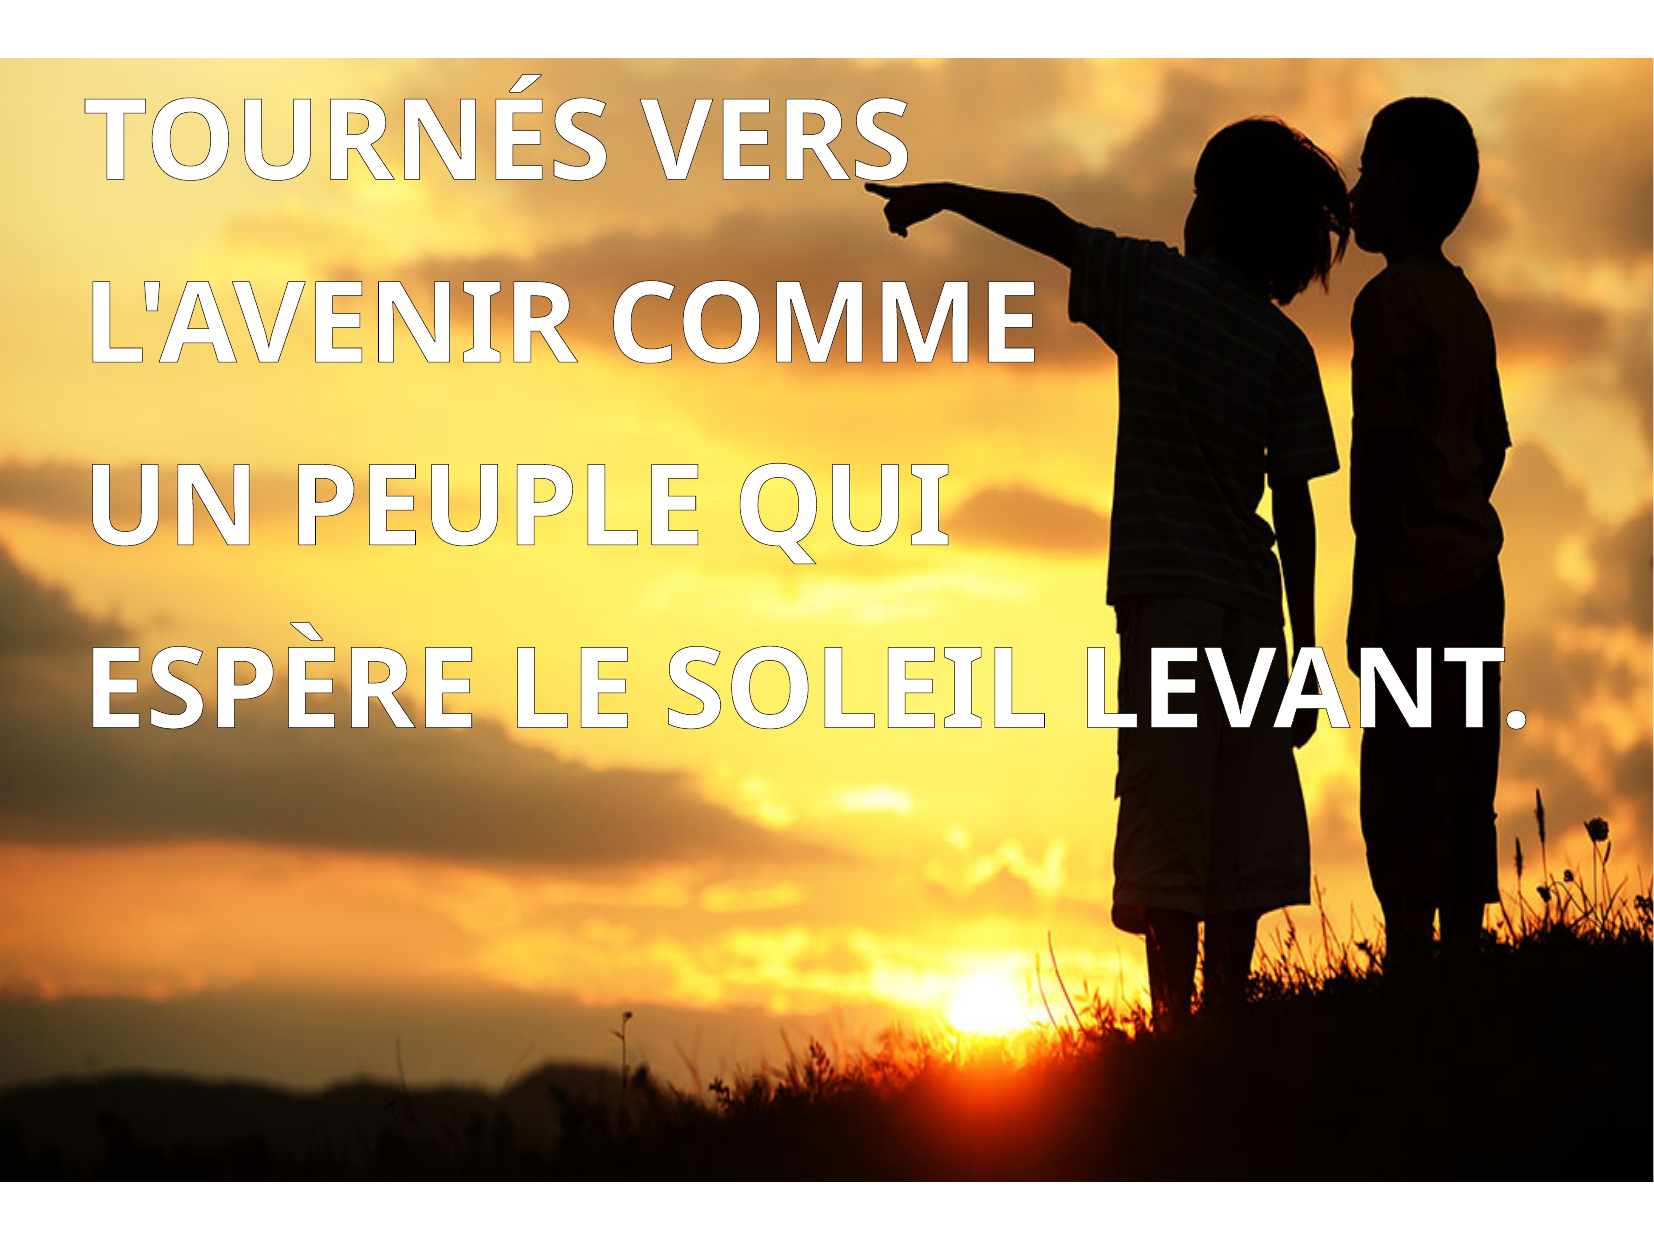

# TOURNÉS VERS
L'AVENIR COMME
UN PEUPLE QUI
ESPÈRE LE SOLEIL LEVANT.